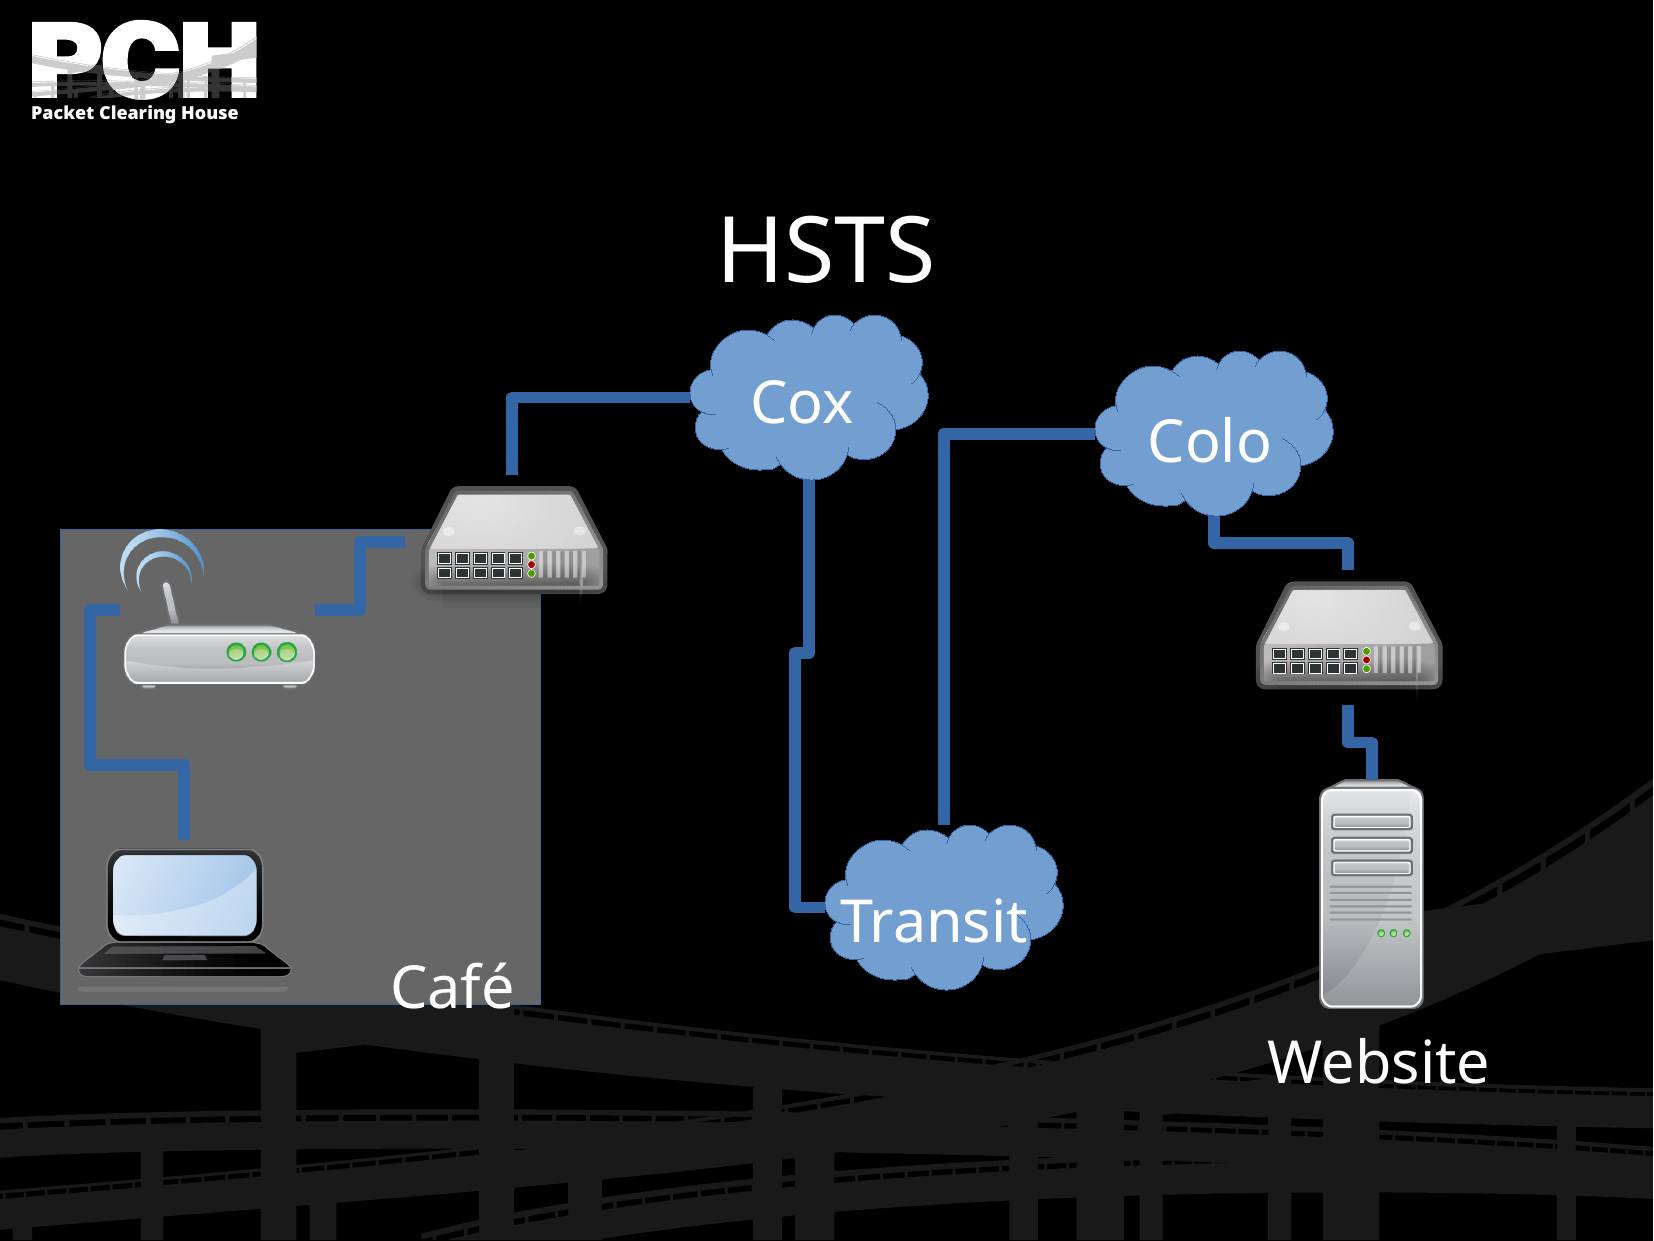

# HSTS
Cox
Colo
Transit
Café
Website